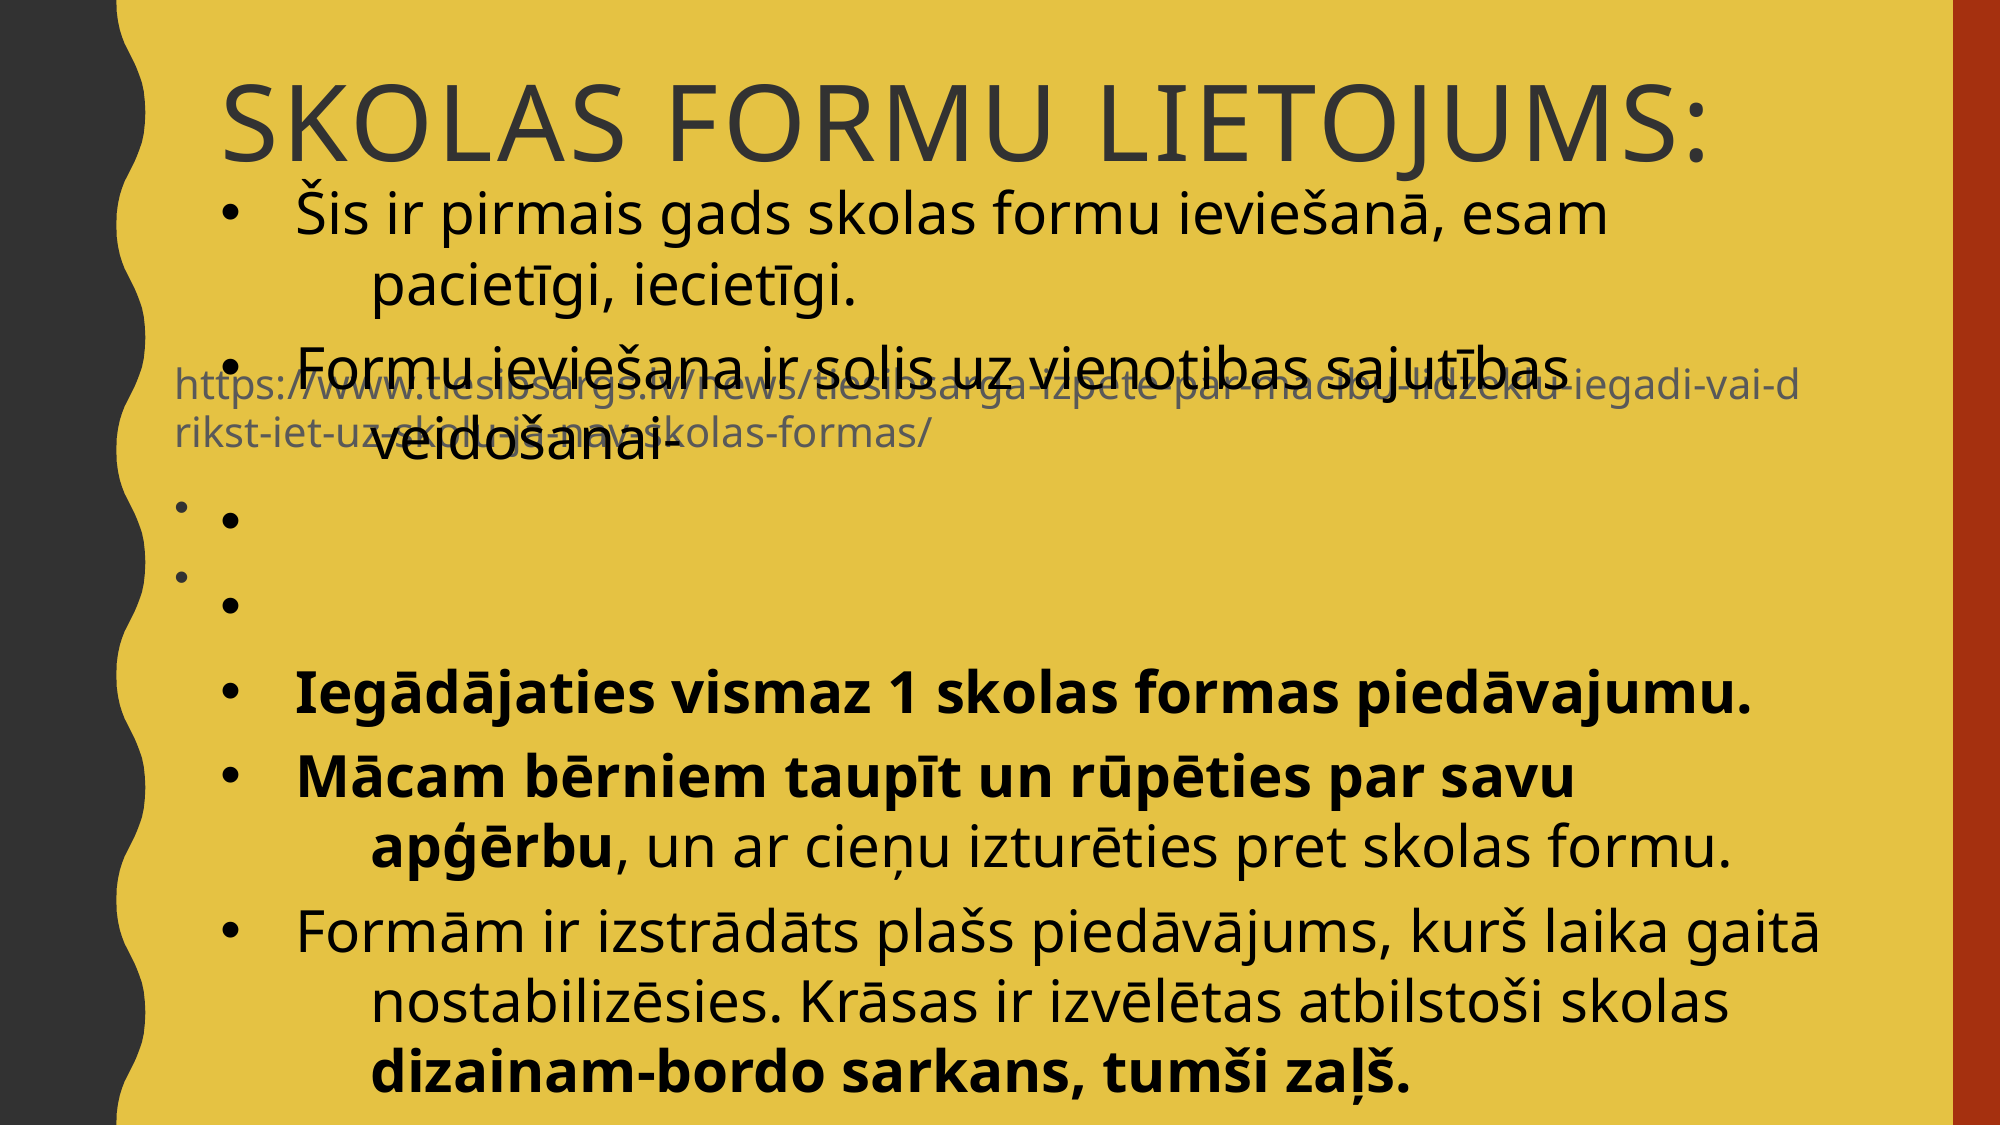

# Skolas formu lietojums:
Šis ir pirmais gads skolas formu ieviešanā, esam pacietīgi, iecietīgi.
Formu ieviešana ir solis uz vienotibas sajutības veidošanai-
Iegādājaties vismaz 1 skolas formas piedāvajumu.
Mācam bērniem taupīt un rūpēties par savu apģērbu, un ar cieņu izturēties pret skolas formu.
Formām ir izstrādāts plašs piedāvājums, kurš laika gaitā nostabilizēsies. Krāsas ir izvēlētas atbilstoši skolas dizainam-bordo sarkans, tumši zaļš.
Ja ir priekšlikumi-droši sūtiet tos skolai vai Skolas padomei:
https://www.tiesibsargs.lv/news/tiesibsarga-izpete-par-macibu-lidzeklu-iegadi-vai-drikst-iet-uz-skolu-ja-nav-skolas-formas/